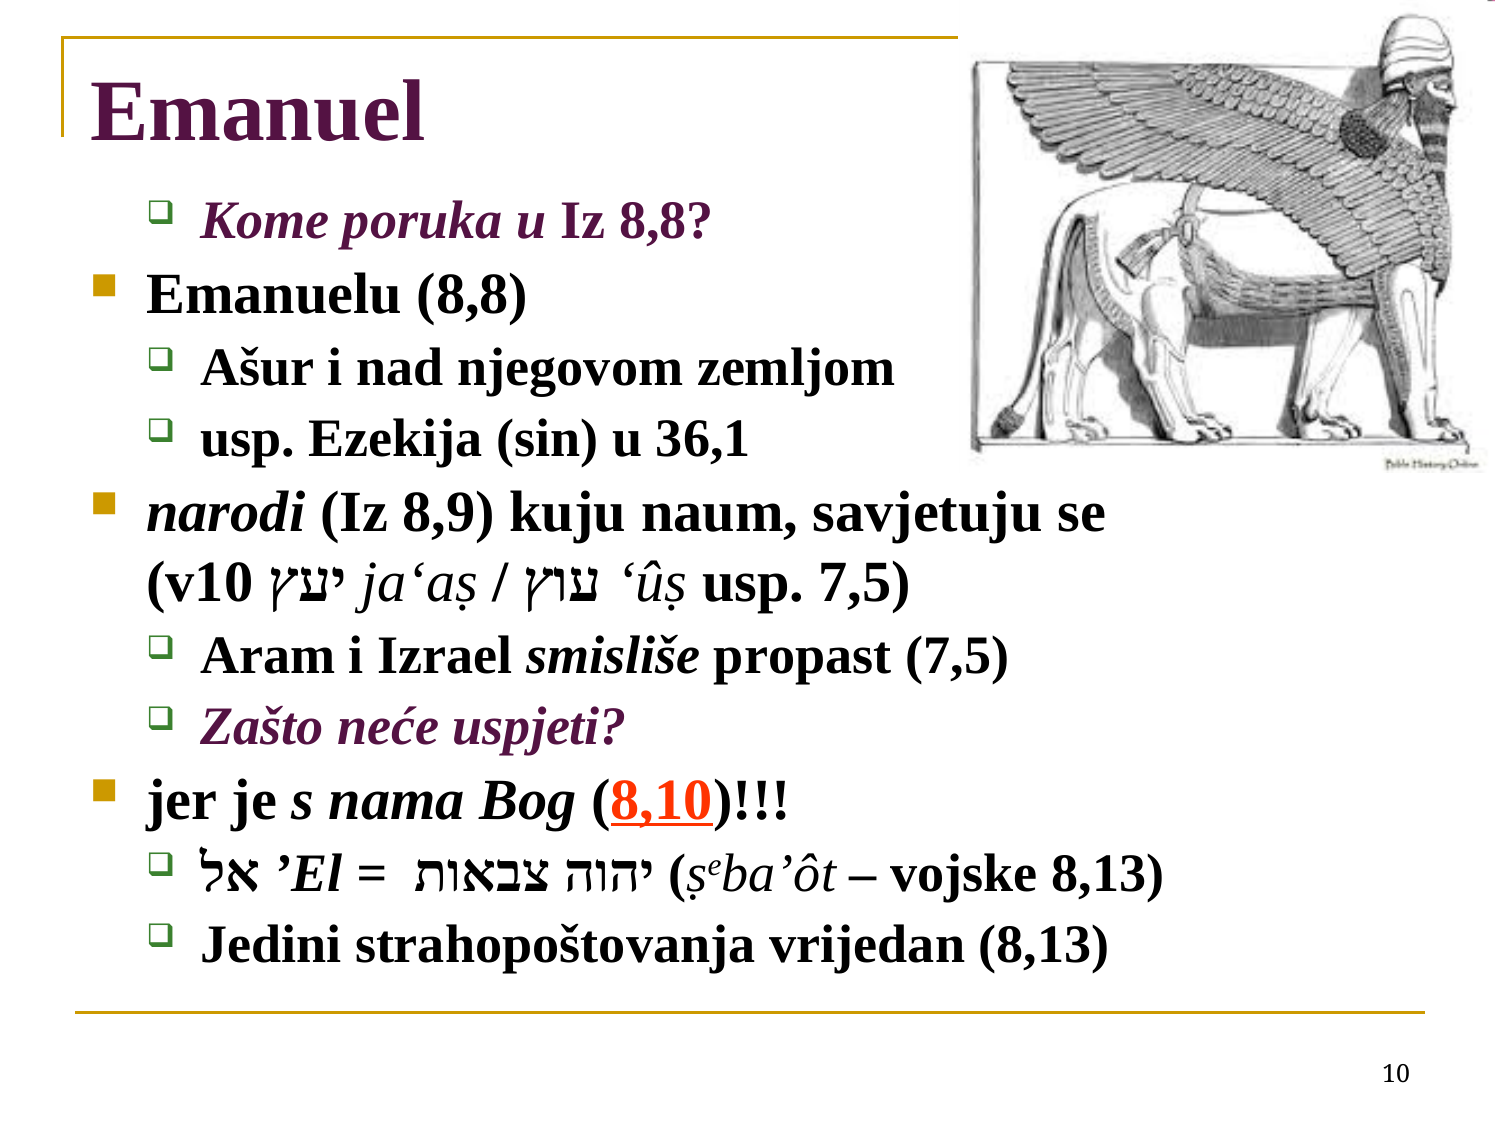

# Emanuel
Kome poruka u Iz 8,8?
Emanuelu (8,8)
Ašur i nad njegovom zemljom
usp. Ezekija (sin) u 36,1
narodi (Iz 8,9) kuju naum, savjetuju se
(v10 יעץ ja‘aṣ / עוץ ‘ûṣ usp. 7,5)
Aram i Izrael smisliše propast (7,5)
Zašto neće uspjeti?
jer je s nama Bog (8,10)!!!
אל ’El = יהוה צבאות (ṣeba’ôt – vojske 8,13)
Jedini strahopoštovanja vrijedan (8,13)